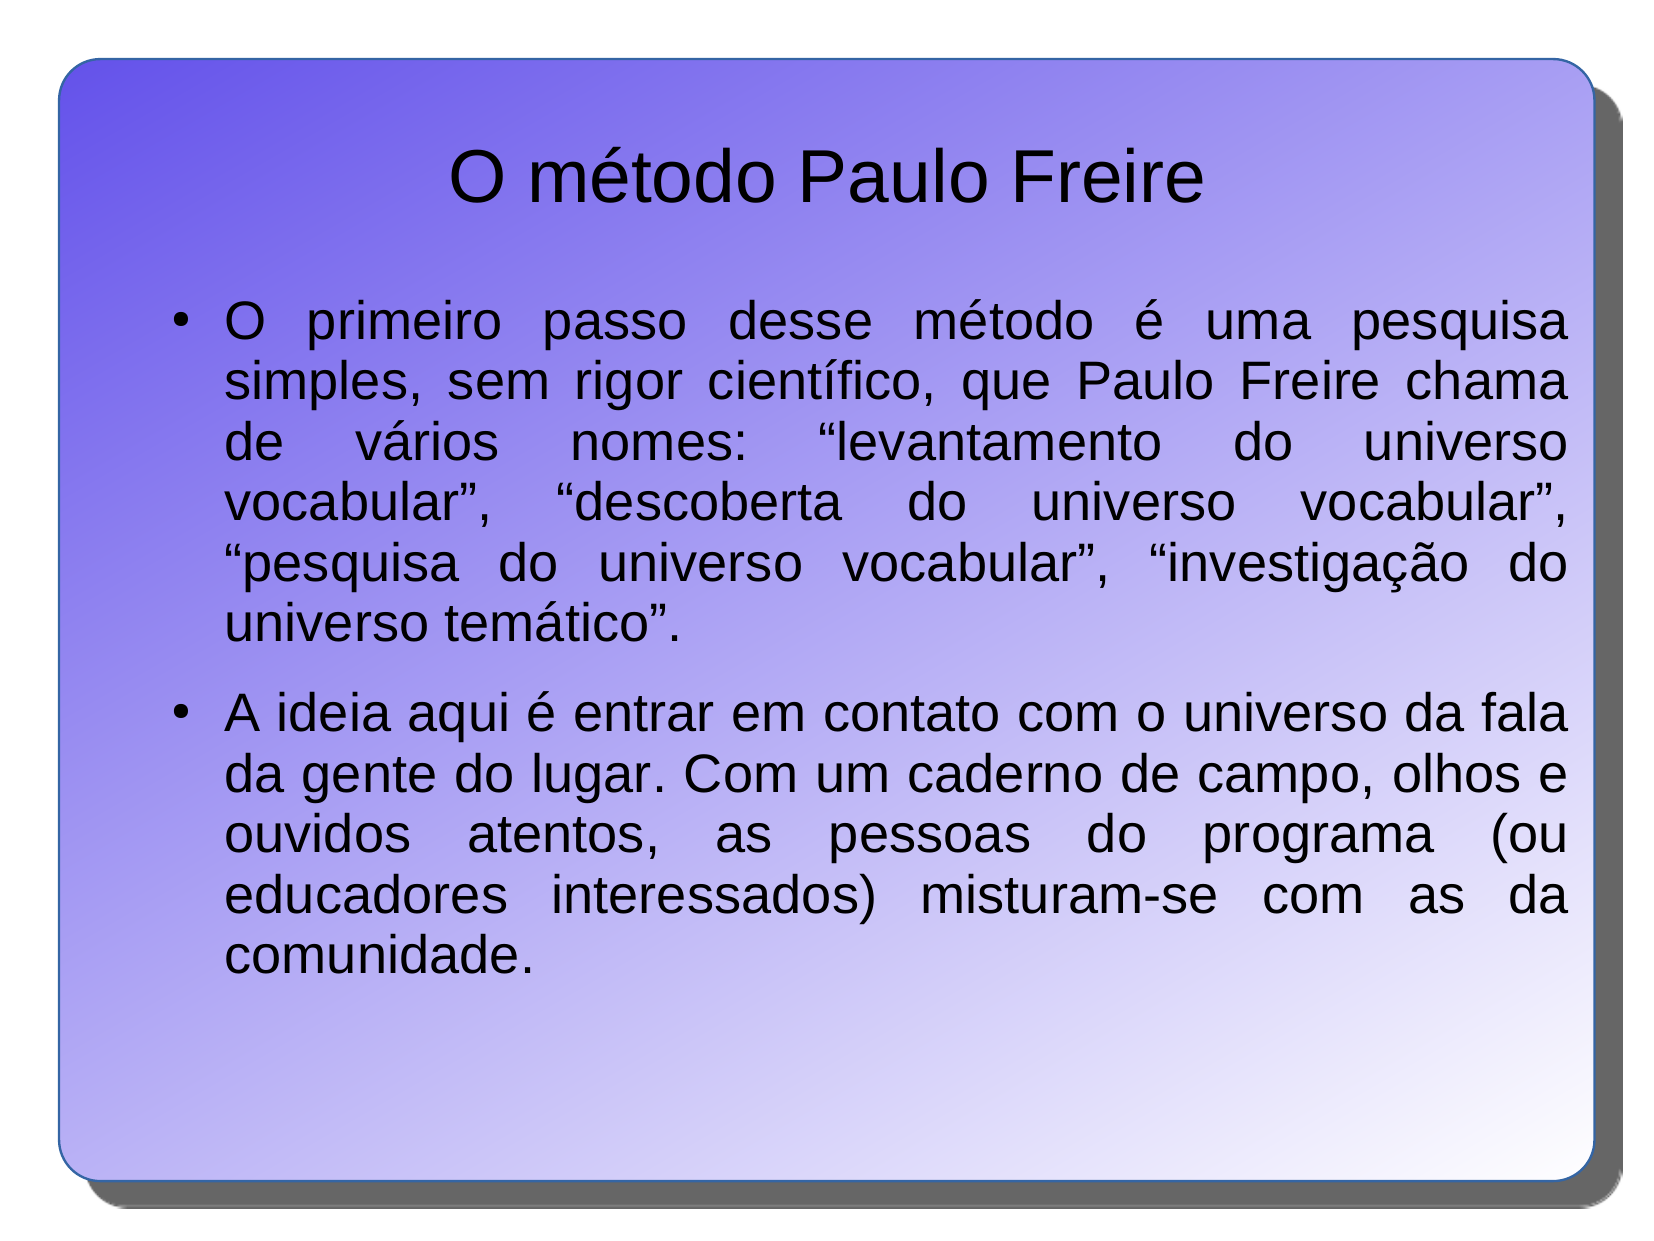

# O método Paulo Freire
O primeiro passo desse método é uma pesquisa simples, sem rigor científico, que Paulo Freire chama de vários nomes: “levantamento do universo vocabular”, “descoberta do universo vocabular”, “pesquisa do universo vocabular”, “investigação do universo temático”.
A ideia aqui é entrar em contato com o universo da fala da gente do lugar. Com um caderno de campo, olhos e ouvidos atentos, as pessoas do programa (ou educadores interessados) misturam-se com as da comunidade.